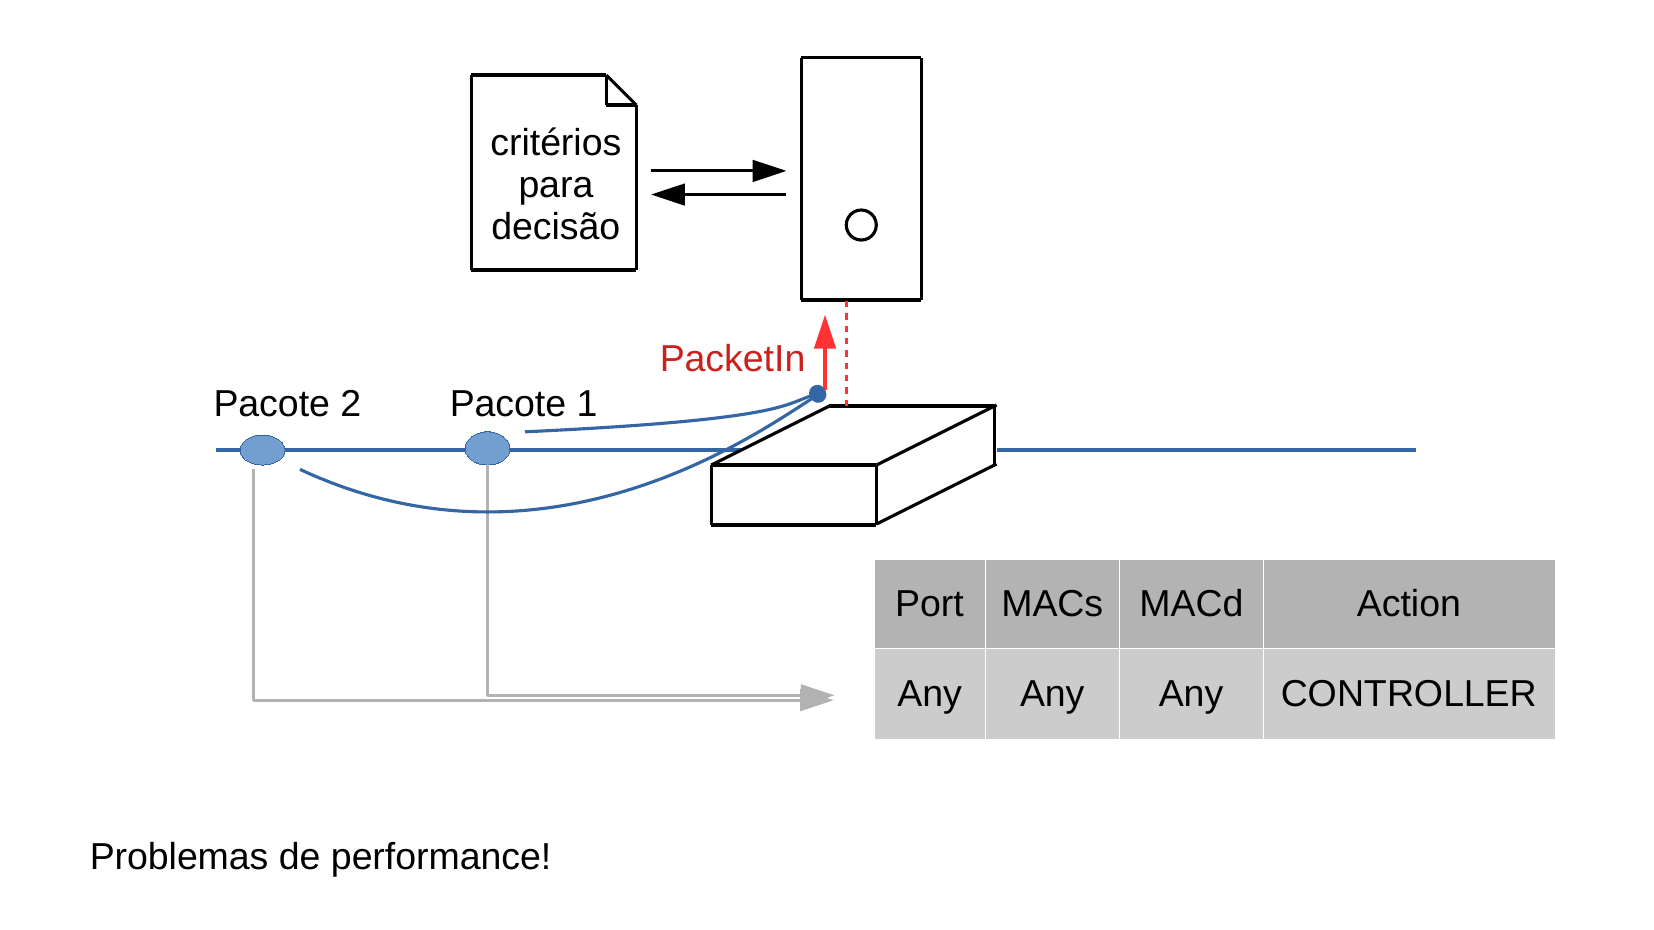

critérios
para
decisão
PacketIn
Pacote 2
Pacote 1
| Port | MACs | MACd | Action |
| --- | --- | --- | --- |
| Any | Any | Any | CONTROLLER |
Problemas de performance!